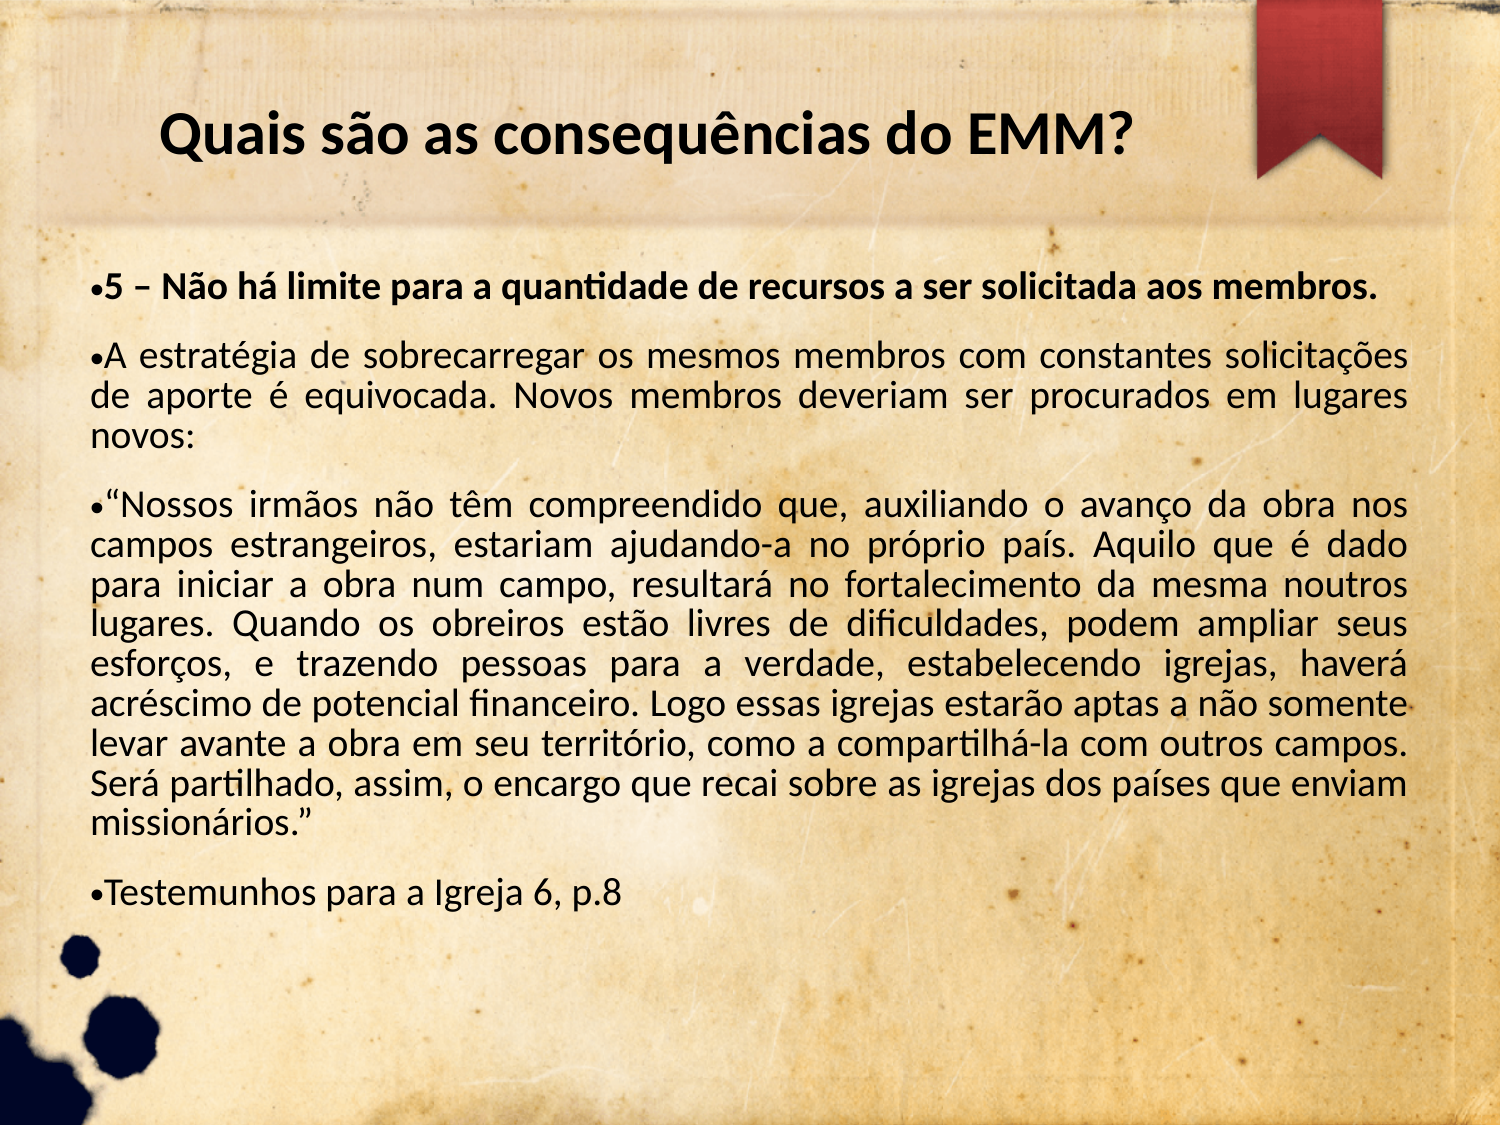

# Quais são as consequências do EMM?
5 – Não há limite para a quantidade de recursos a ser solicitada aos membros.
A estratégia de sobrecarregar os mesmos membros com constantes solicitações de aporte é equivocada. Novos membros deveriam ser procurados em lugares novos:
“Nossos irmãos não têm compreendido que, auxiliando o avanço da obra nos campos estrangeiros, estariam ajudando-a no próprio país. Aquilo que é dado para iniciar a obra num campo, resultará no fortalecimento da mesma noutros lugares. Quando os obreiros estão livres de dificuldades, podem ampliar seus esforços, e trazendo pessoas para a verdade, estabelecendo igrejas, haverá acréscimo de potencial financeiro. Logo essas igrejas estarão aptas a não somente levar avante a obra em seu território, como a compartilhá-la com outros campos. Será partilhado, assim, o encargo que recai sobre as igrejas dos países que enviam missionários.”
Testemunhos para a Igreja 6, p.8